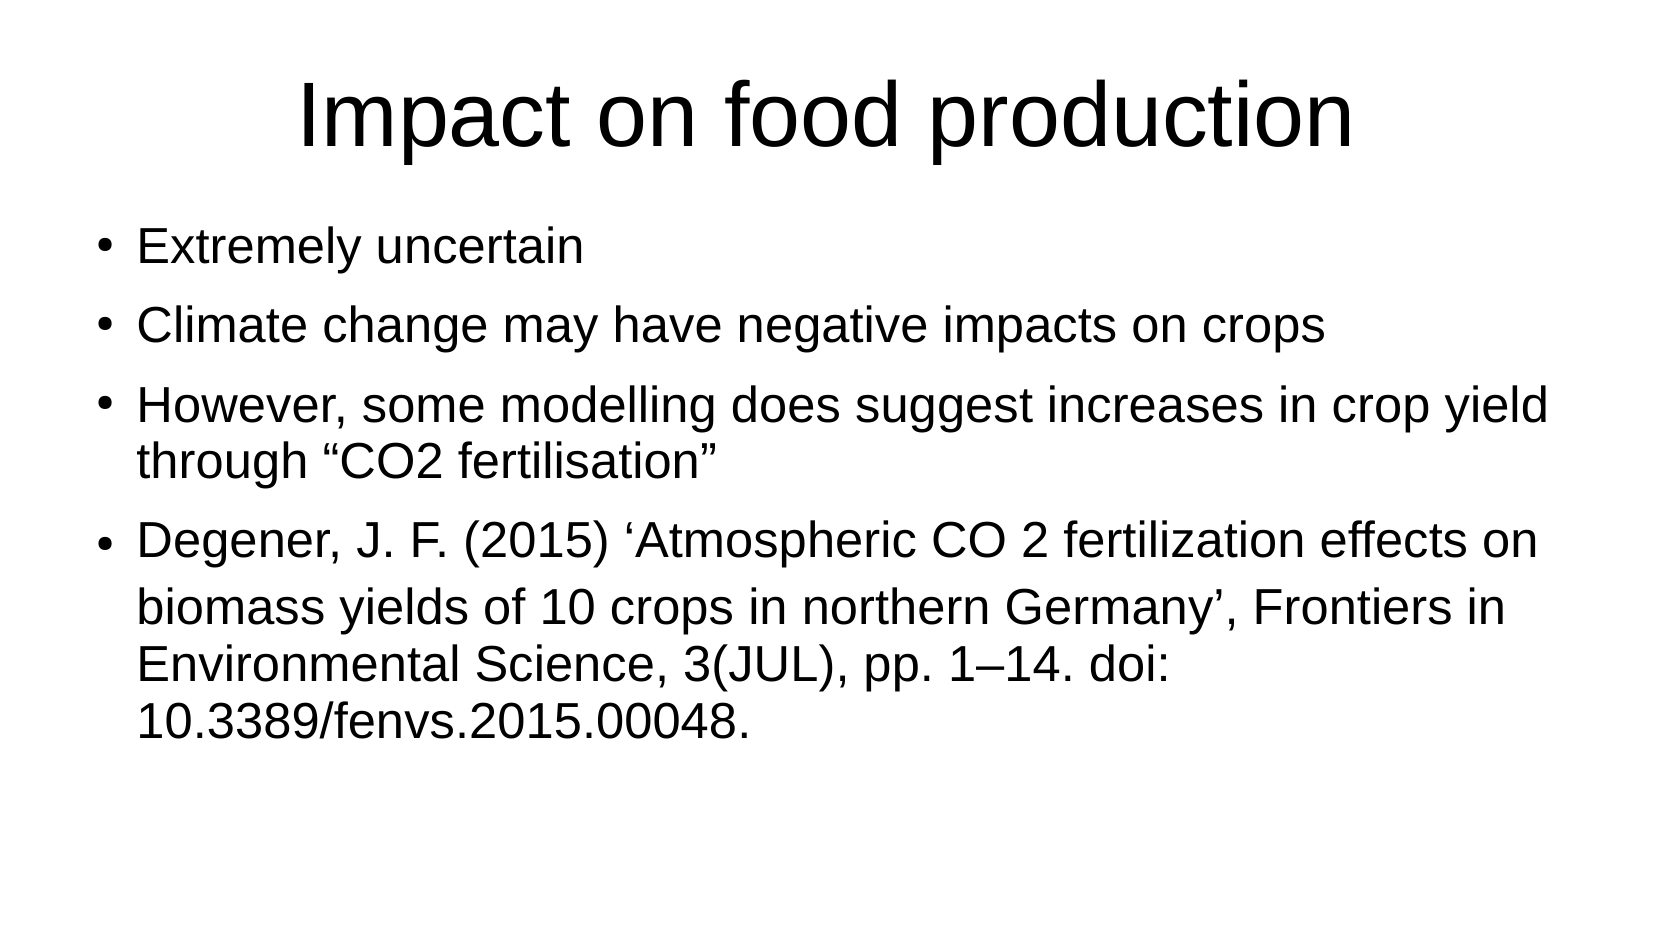

# Impact on food production
Extremely uncertain
Climate change may have negative impacts on crops
However, some modelling does suggest increases in crop yield through “CO2 fertilisation”
﻿Degener, J. F. (2015) ‘Atmospheric CO 2 fertilization effects on biomass yields of 10 crops in northern Germany’, Frontiers in Environmental Science, 3(JUL), pp. 1–14. doi: 10.3389/fenvs.2015.00048.